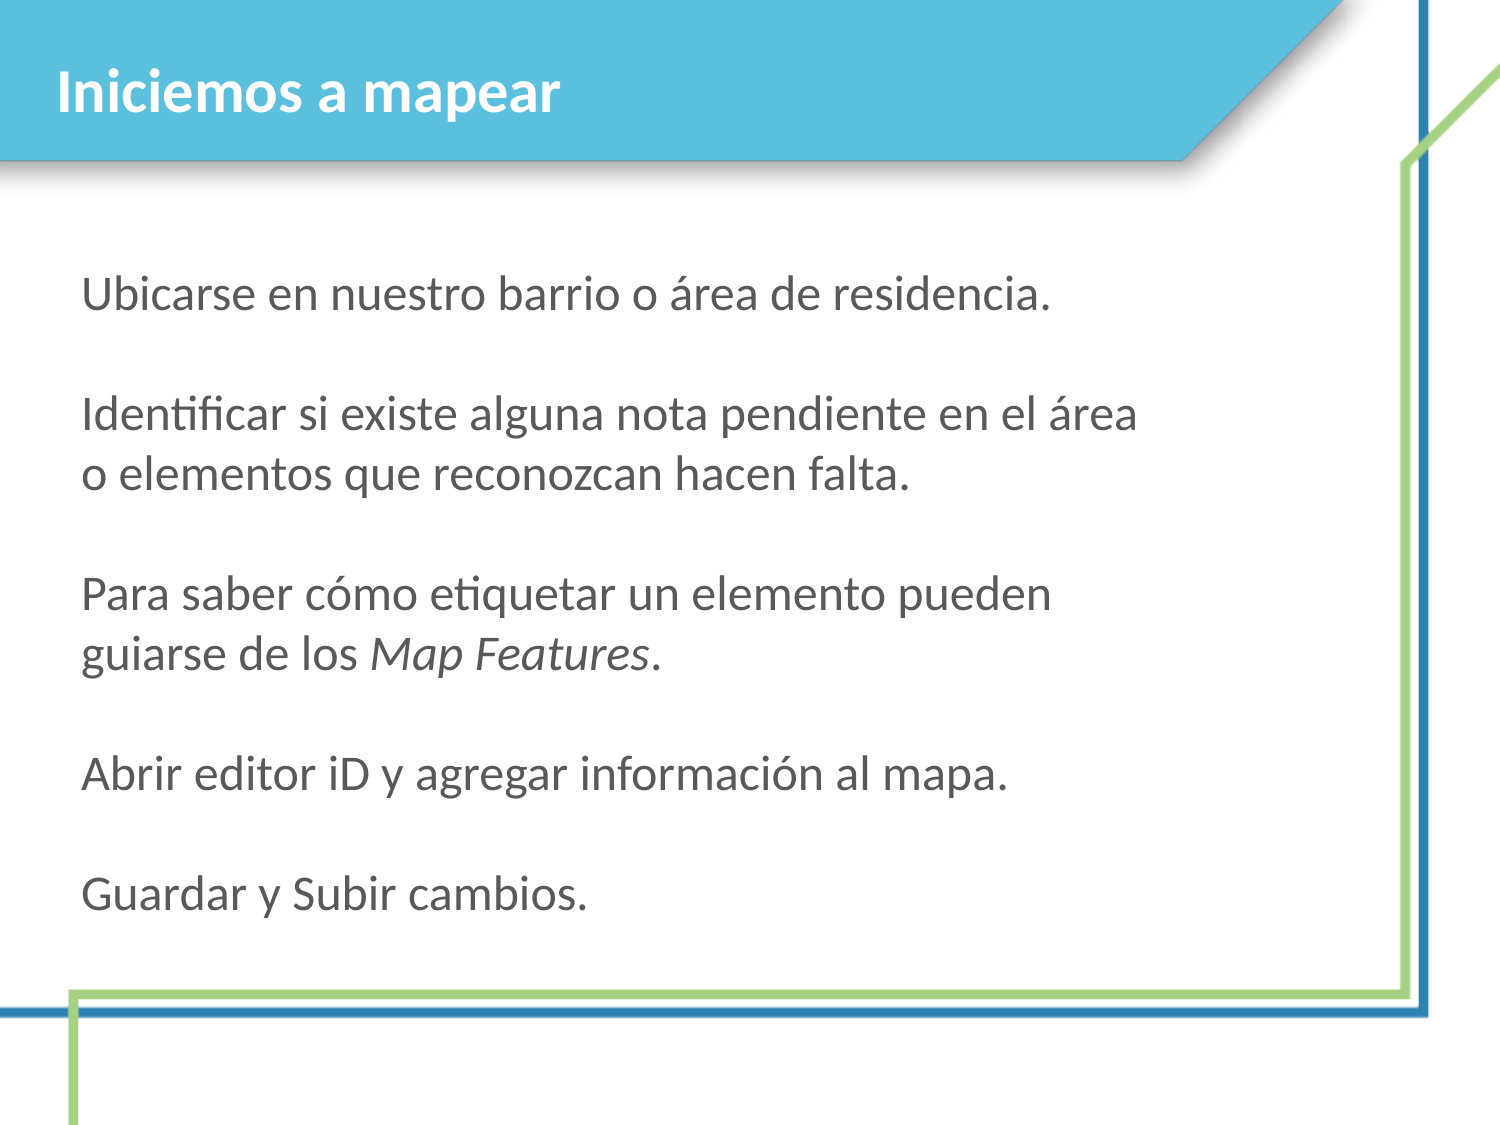

Iniciemos a mapear
Ubicarse en nuestro barrio o área de residencia.
Identificar si existe alguna nota pendiente en el área o elementos que reconozcan hacen falta.
Para saber cómo etiquetar un elemento pueden guiarse de los Map Features.
Abrir editor iD y agregar información al mapa.
Guardar y Subir cambios.